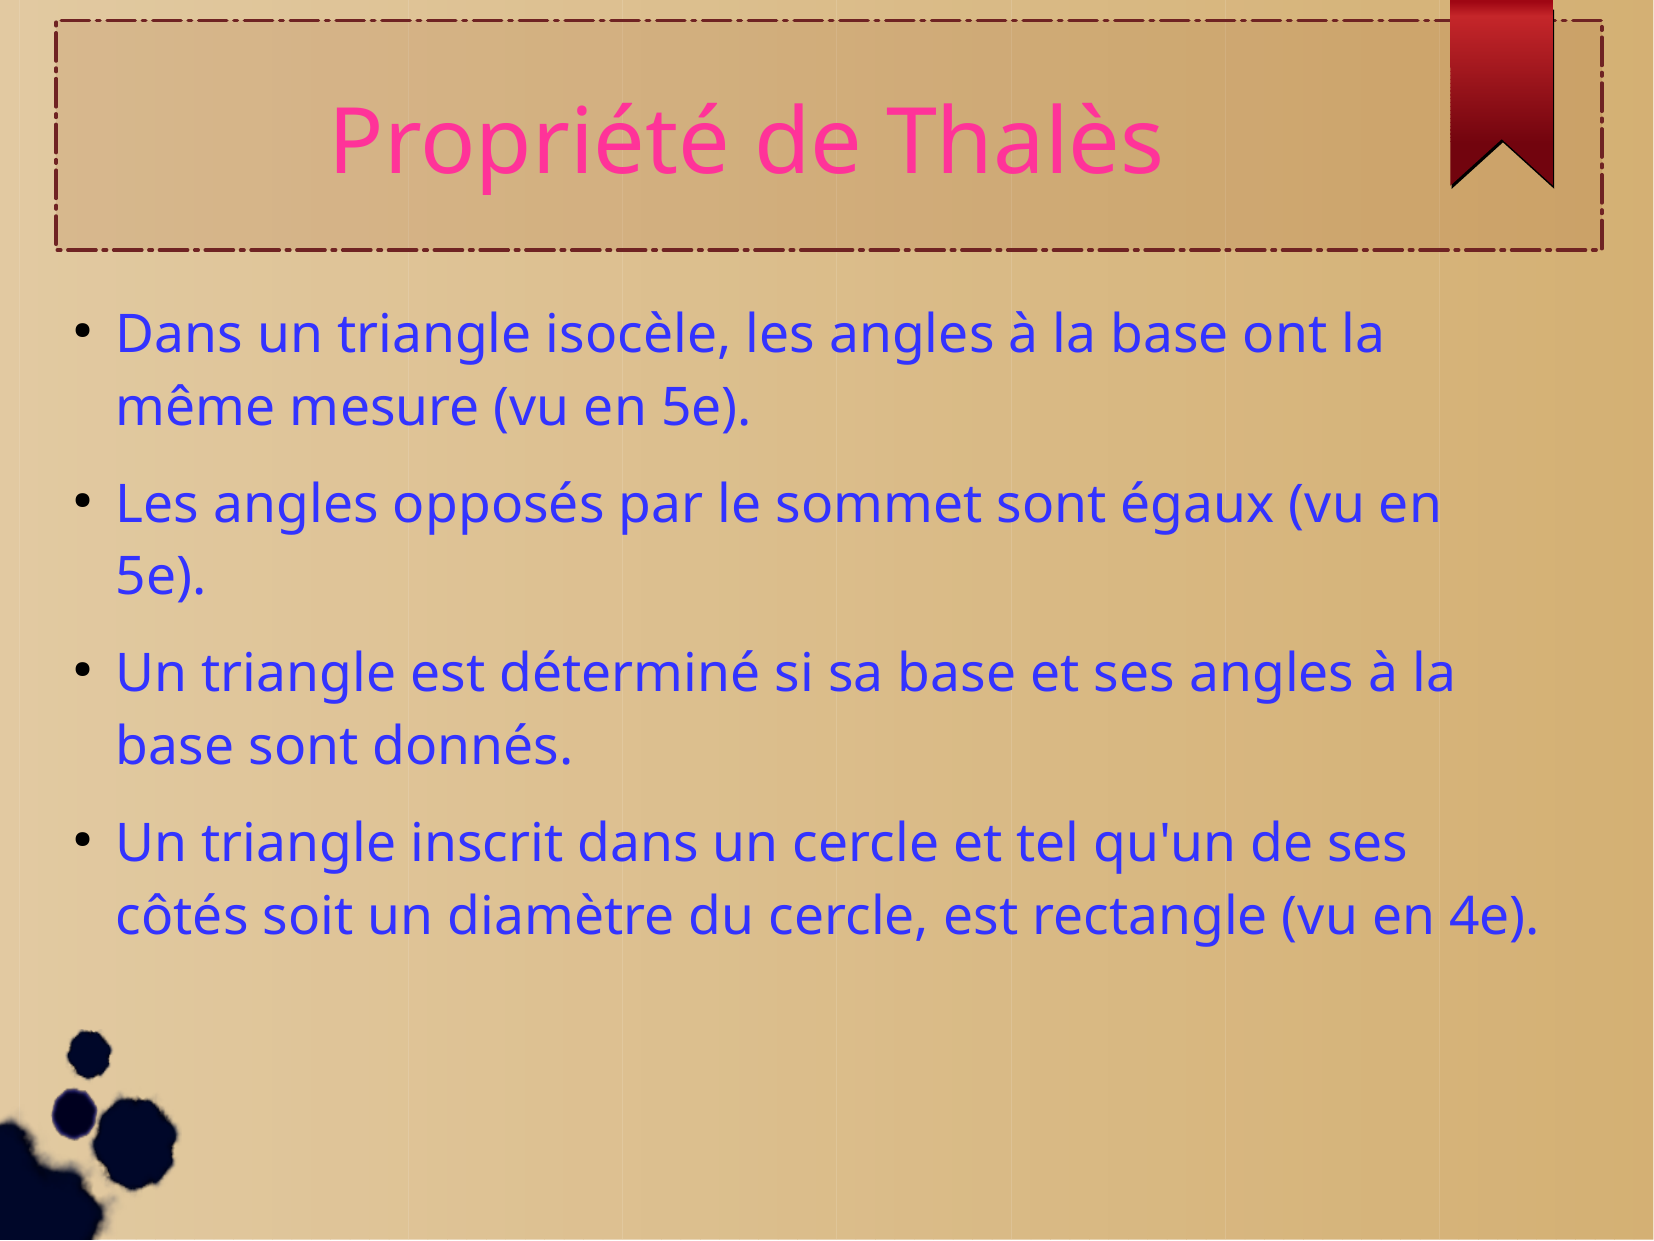

# Propriété de Thalès
Dans un triangle isocèle, les angles à la base ont la même mesure (vu en 5e).
Les angles opposés par le sommet sont égaux (vu en 5e).
Un triangle est déterminé si sa base et ses angles à la base sont donnés.
Un triangle inscrit dans un cercle et tel qu'un de ses côtés soit un diamètre du cercle, est rectangle (vu en 4e).